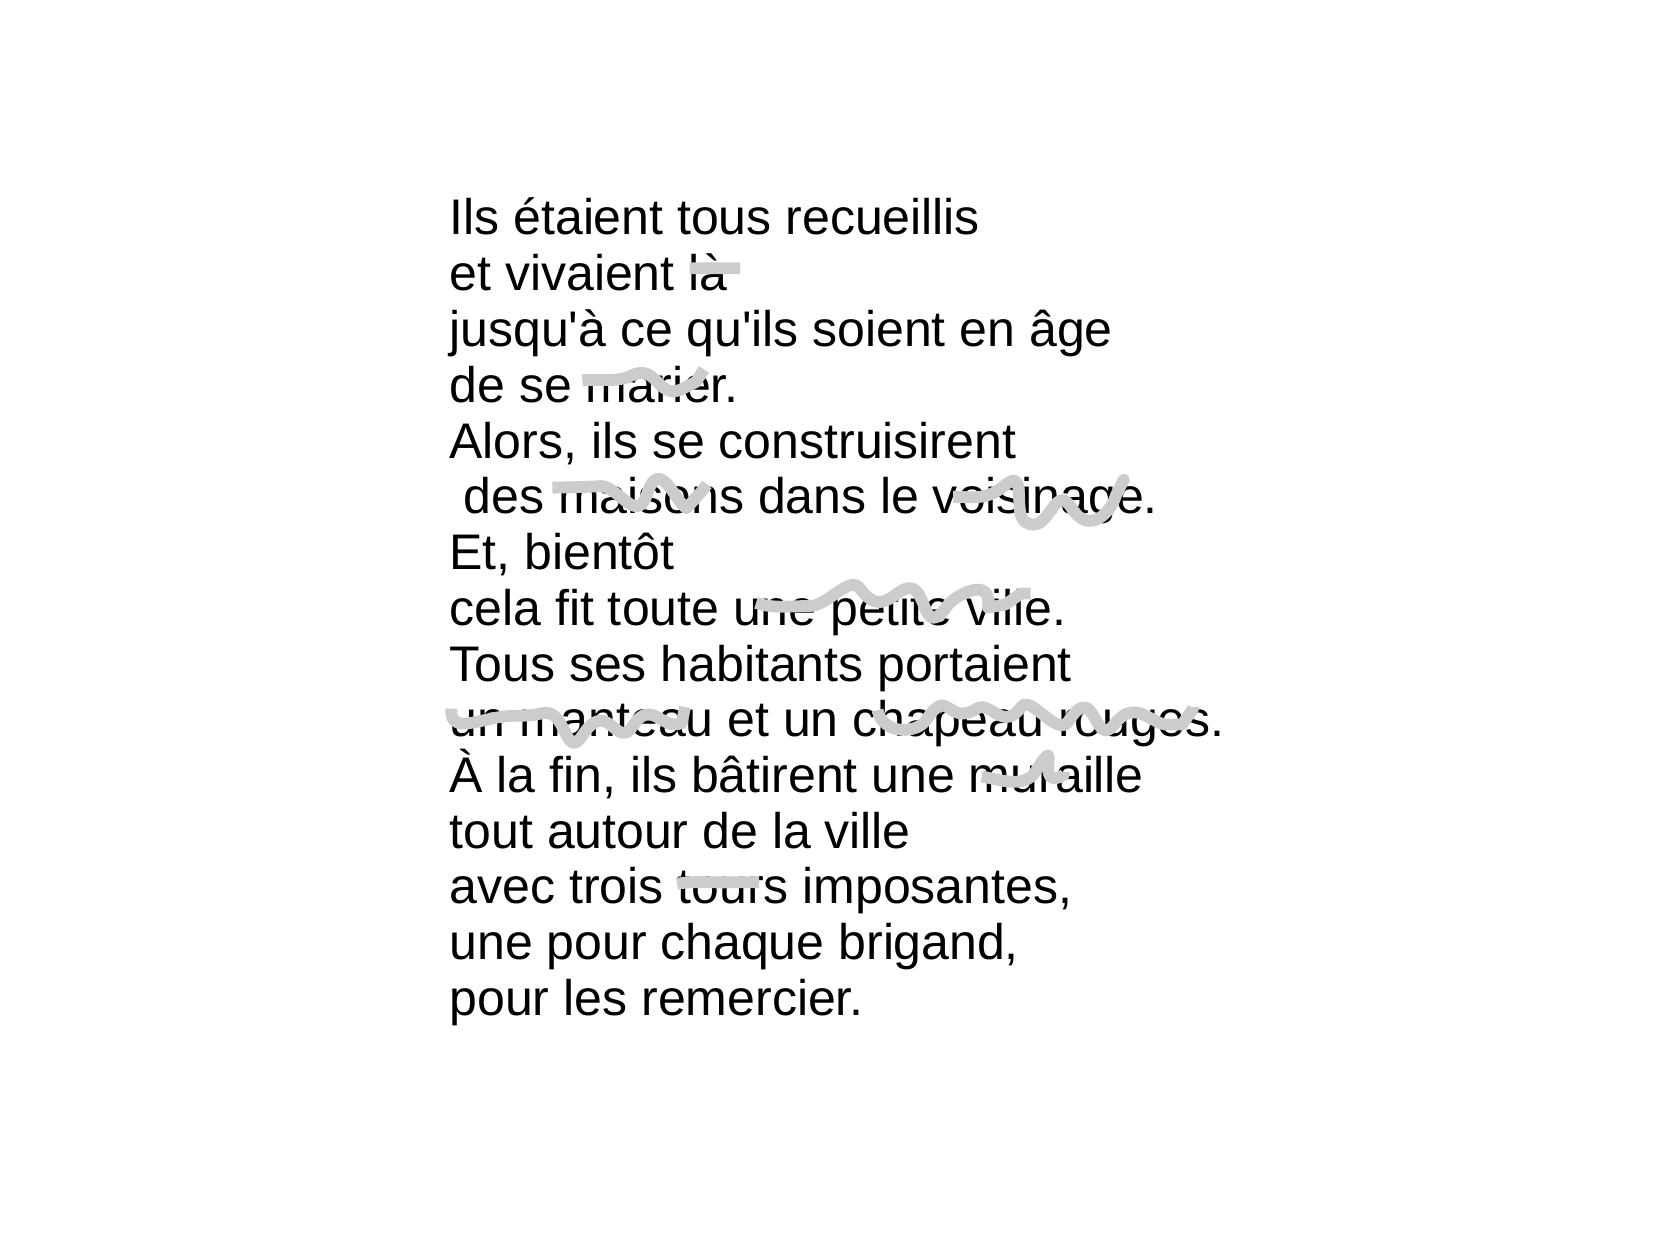

Ils étaient tous recueillis
et vivaient là
jusqu'à ce qu'ils soient en âge
de se marier.
Alors, ils se construisirent
 des maisons dans le voisinage.
Et, bientôt
cela fit toute une petite ville.
Tous ses habitants portaient
un manteau et un chapeau rouges.
À la fin, ils bâtirent une muraille
tout autour de la ville
avec trois tours imposantes,
une pour chaque brigand,
pour les remercier.